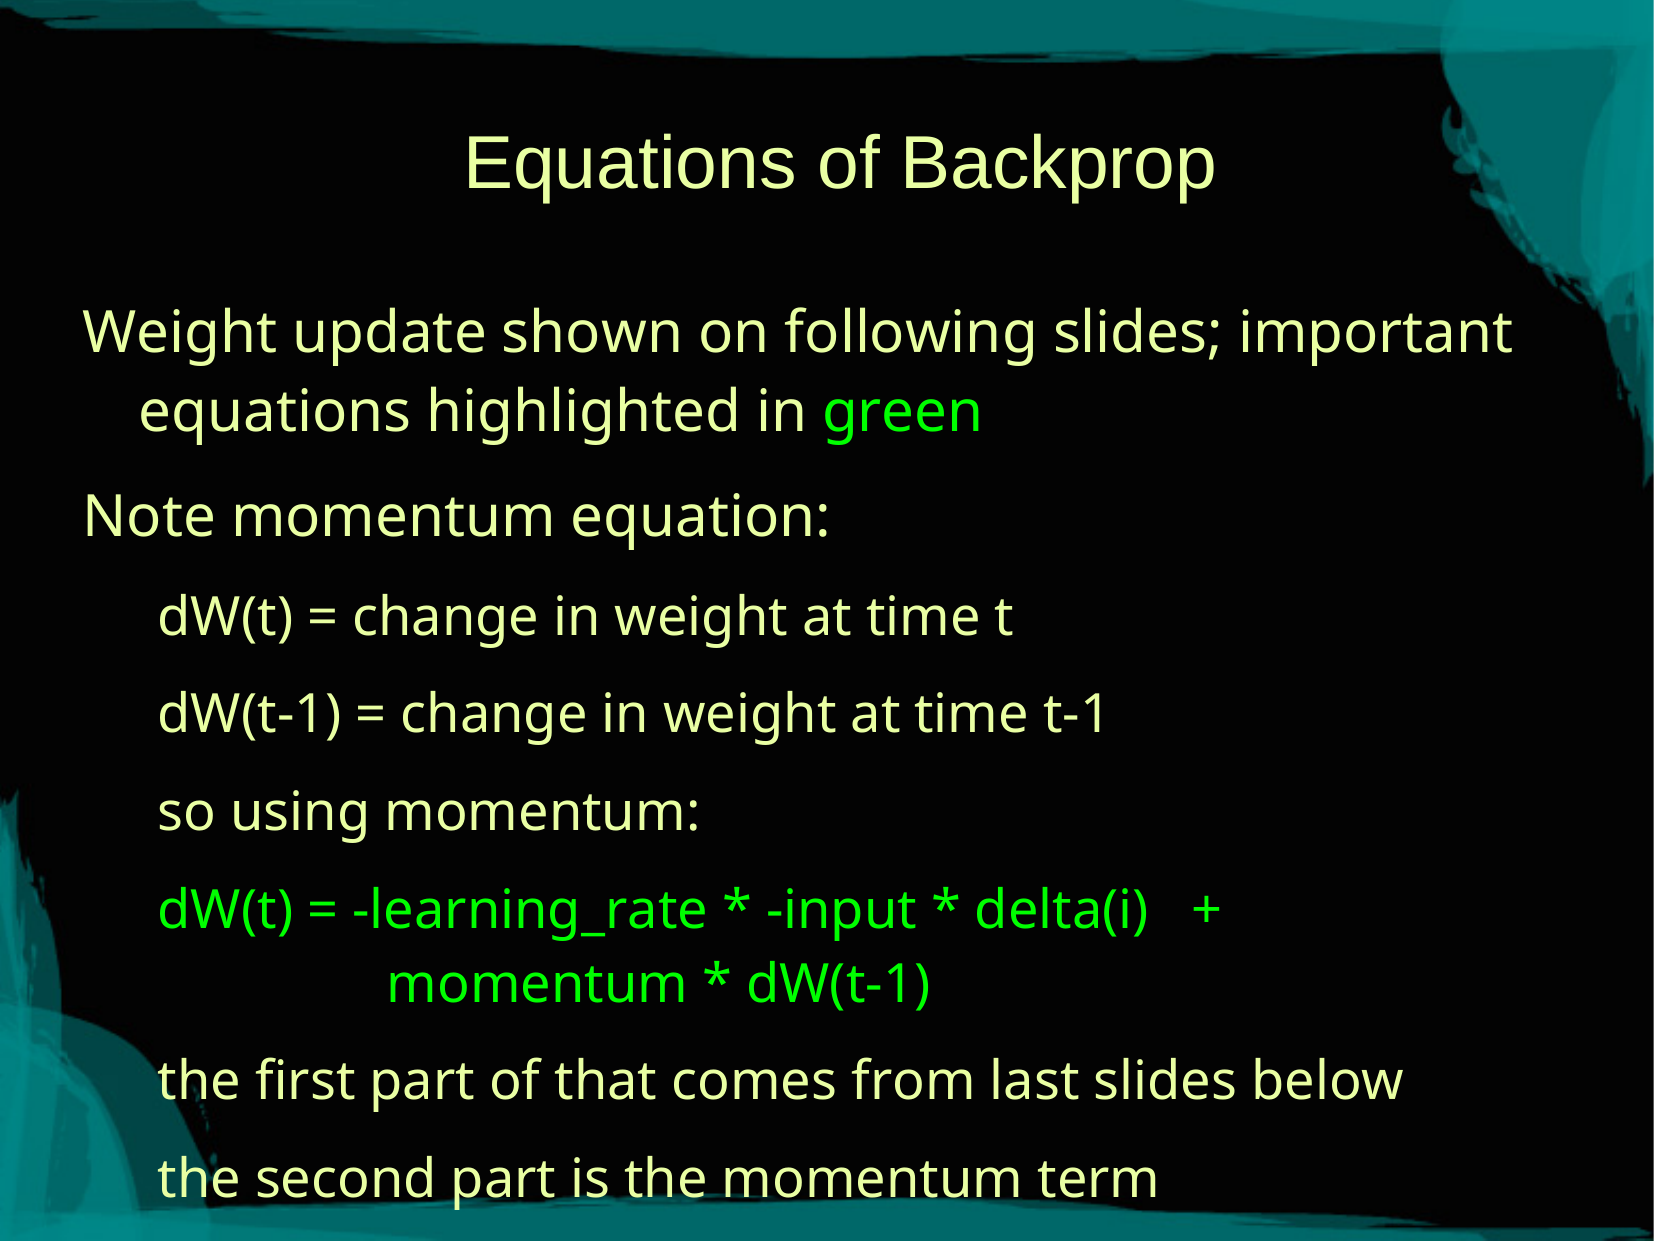

# Equations of Backprop
Weight update shown on following slides; important equations highlighted in green
Note momentum equation:
dW(t) = change in weight at time t
dW(t-1) = change in weight at time t-1
so using momentum:
dW(t) = -learning_rate * -input * delta(i) +
 momentum * dW(t-1)
the first part of that comes from last slides below
the second part is the momentum term